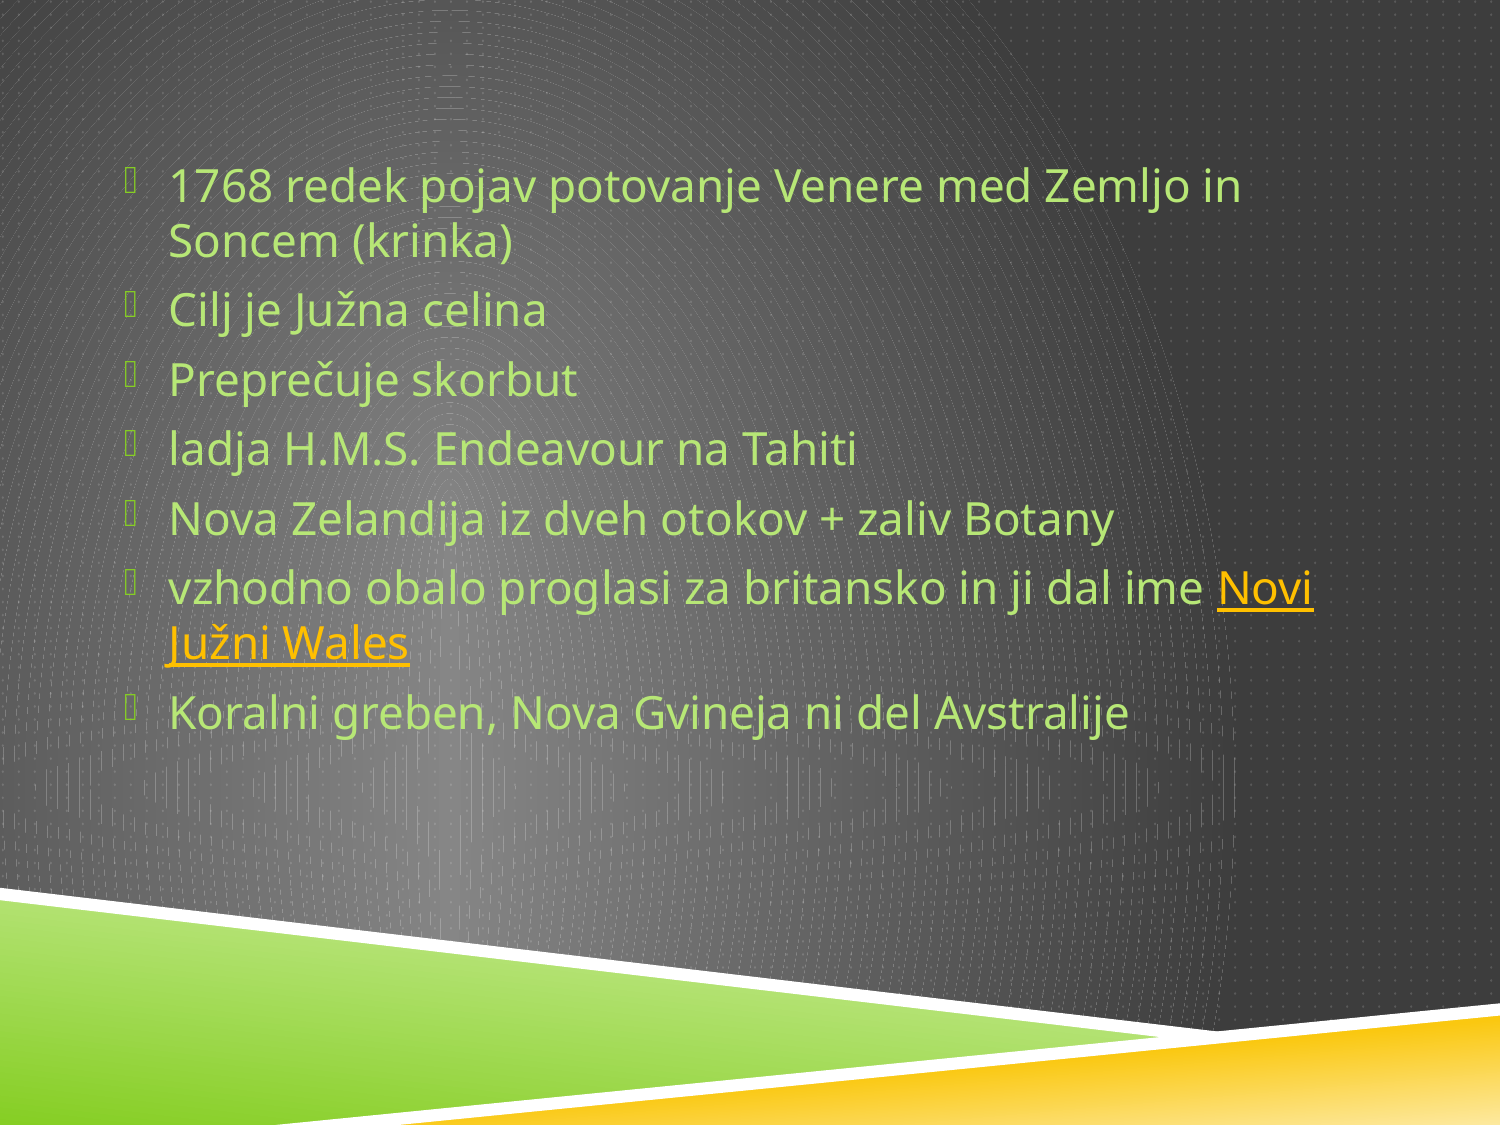

# 1768 redek pojav potovanje Venere med Zemljo in Soncem (krinka)
Cilj je Južna celina
Preprečuje skorbut
ladja H.M.S. Endeavour na Tahiti
Nova Zelandija iz dveh otokov + zaliv Botany
vzhodno obalo proglasi za britansko in ji dal ime Novi Južni Wales
Koralni greben, Nova Gvineja ni del Avstralije